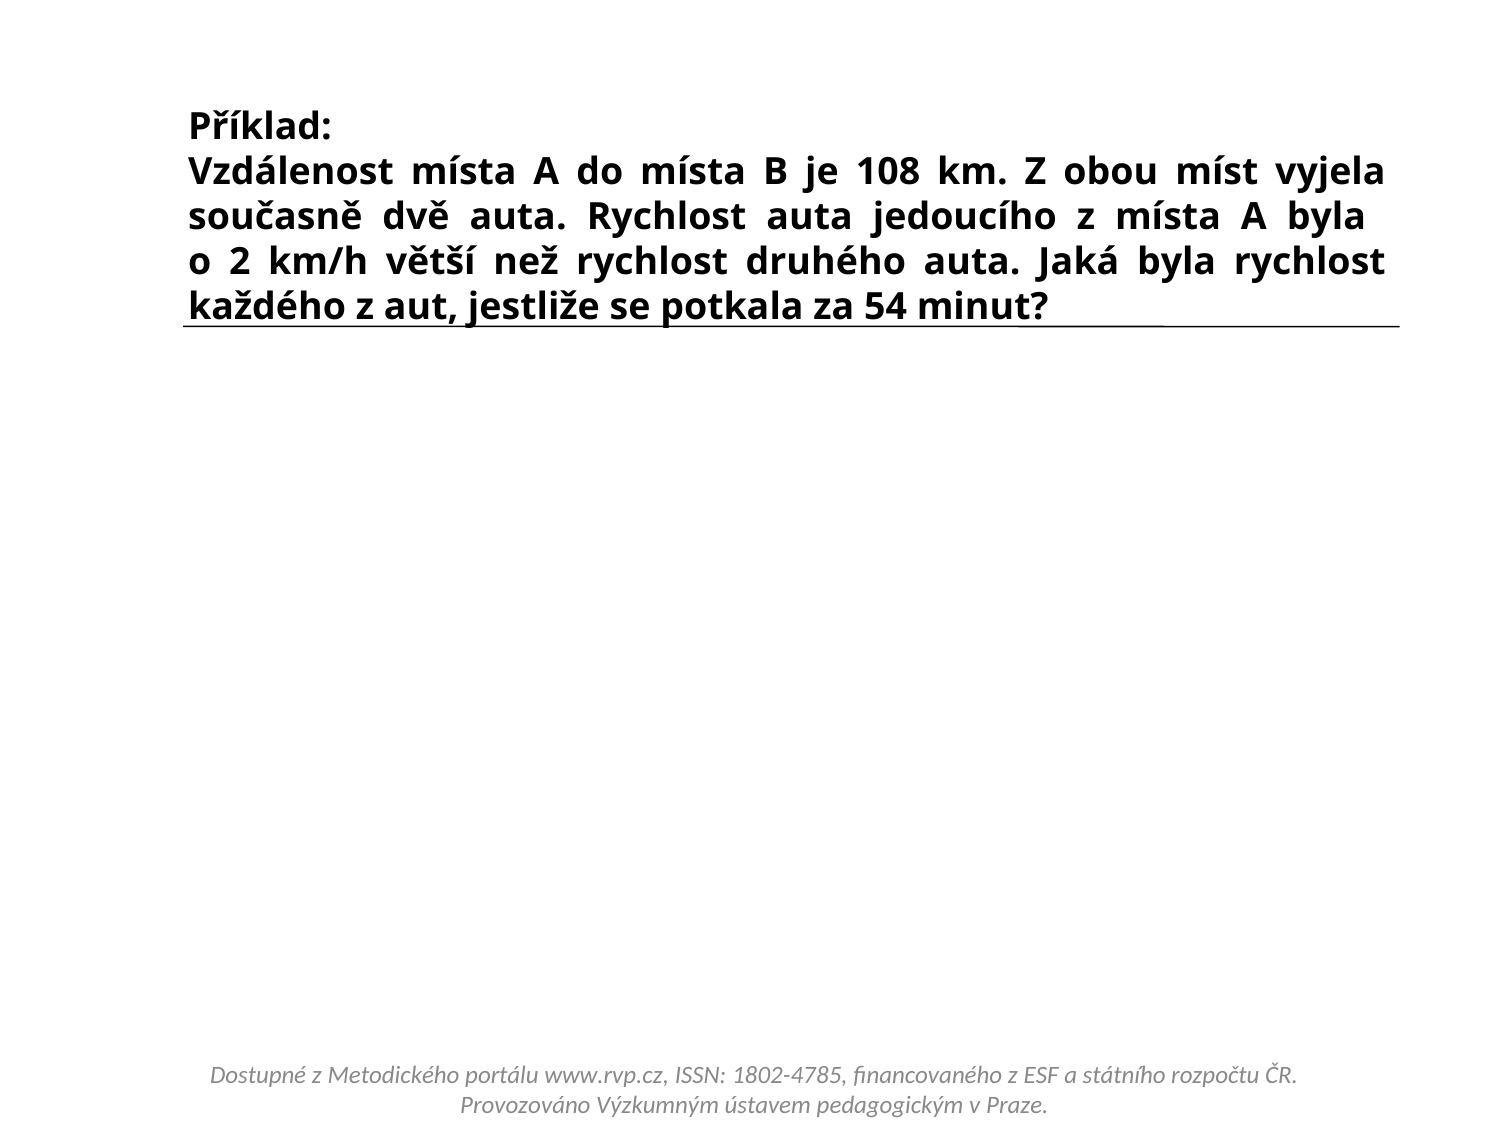

Příklad:
Vzdálenost místa A do místa B je 108 km. Z obou míst vyjela současně dvě auta. Rychlost auta jedoucího z místa A byla
o 2 km/h větší než rychlost druhého auta. Jaká byla rychlost každého z aut, jestliže se potkala za 54 minut?